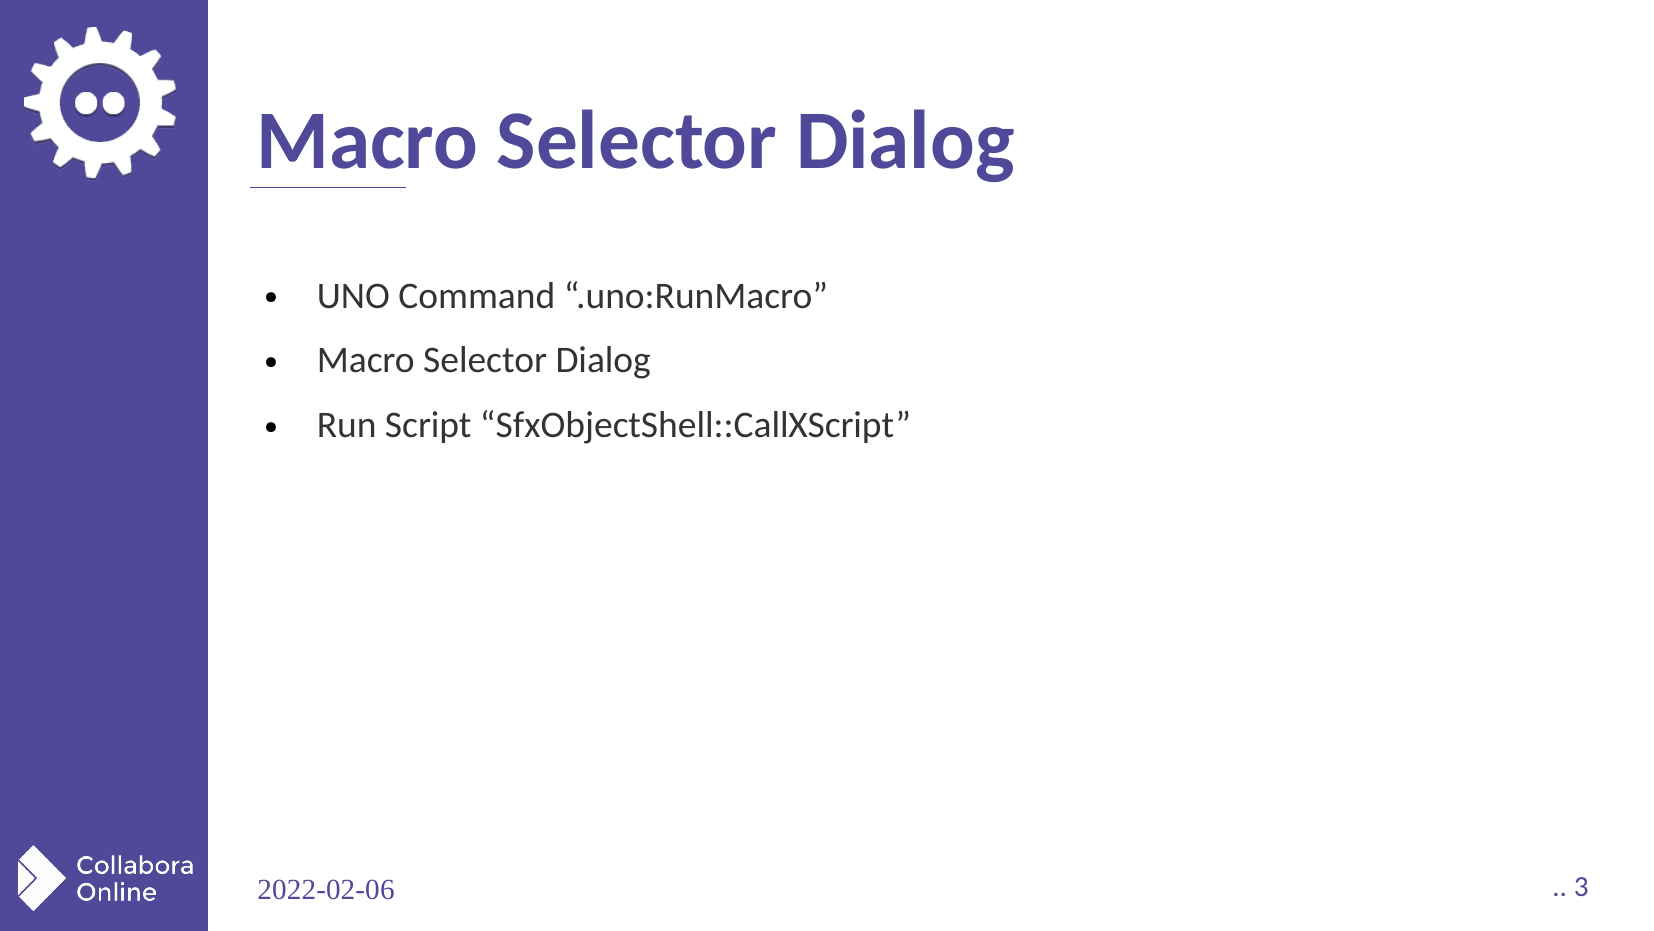

# Macro Selector Dialog
UNO Command “.uno:RunMacro”
Macro Selector Dialog
Run Script “SfxObjectShell::CallXScript”
2022-02-06
3